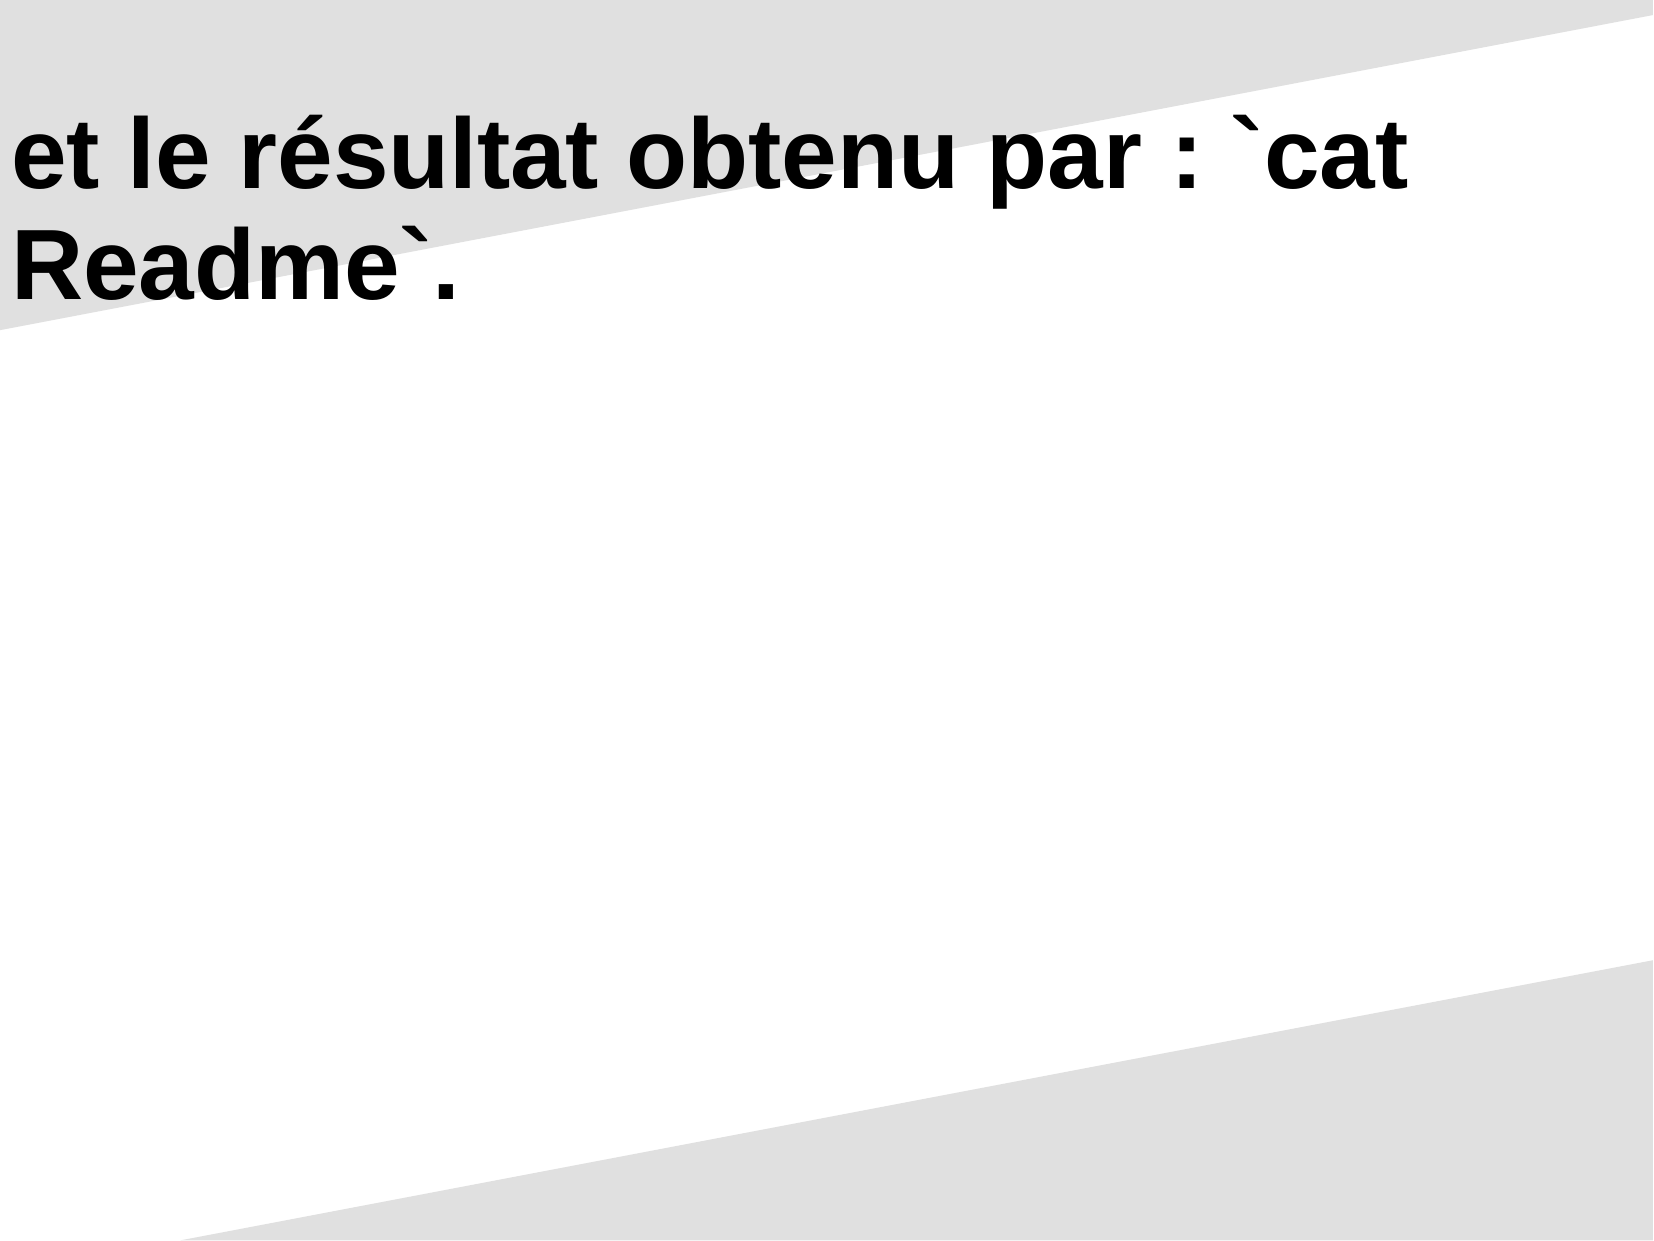

# et le résultat obtenu par : `cat Readme`.